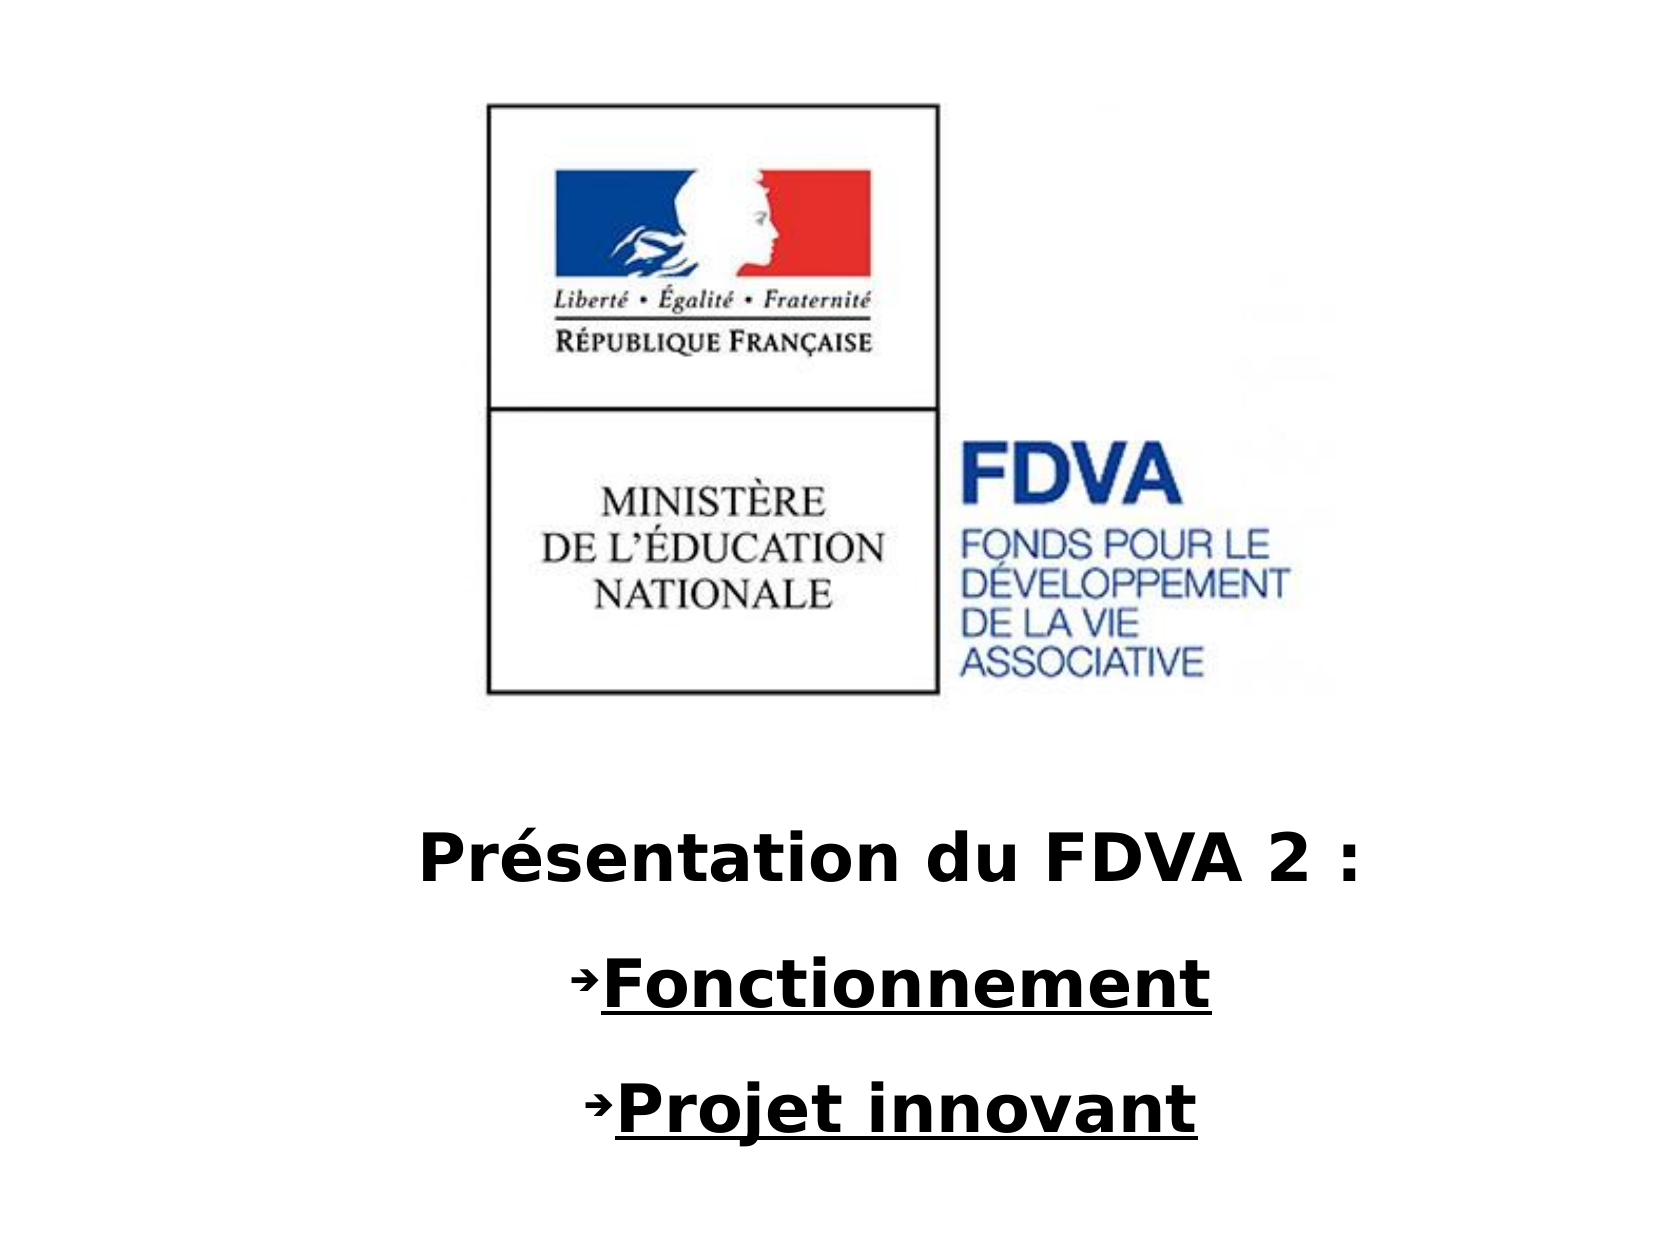

Présentation du FDVA 2 :
Fonctionnement
Projet innovant